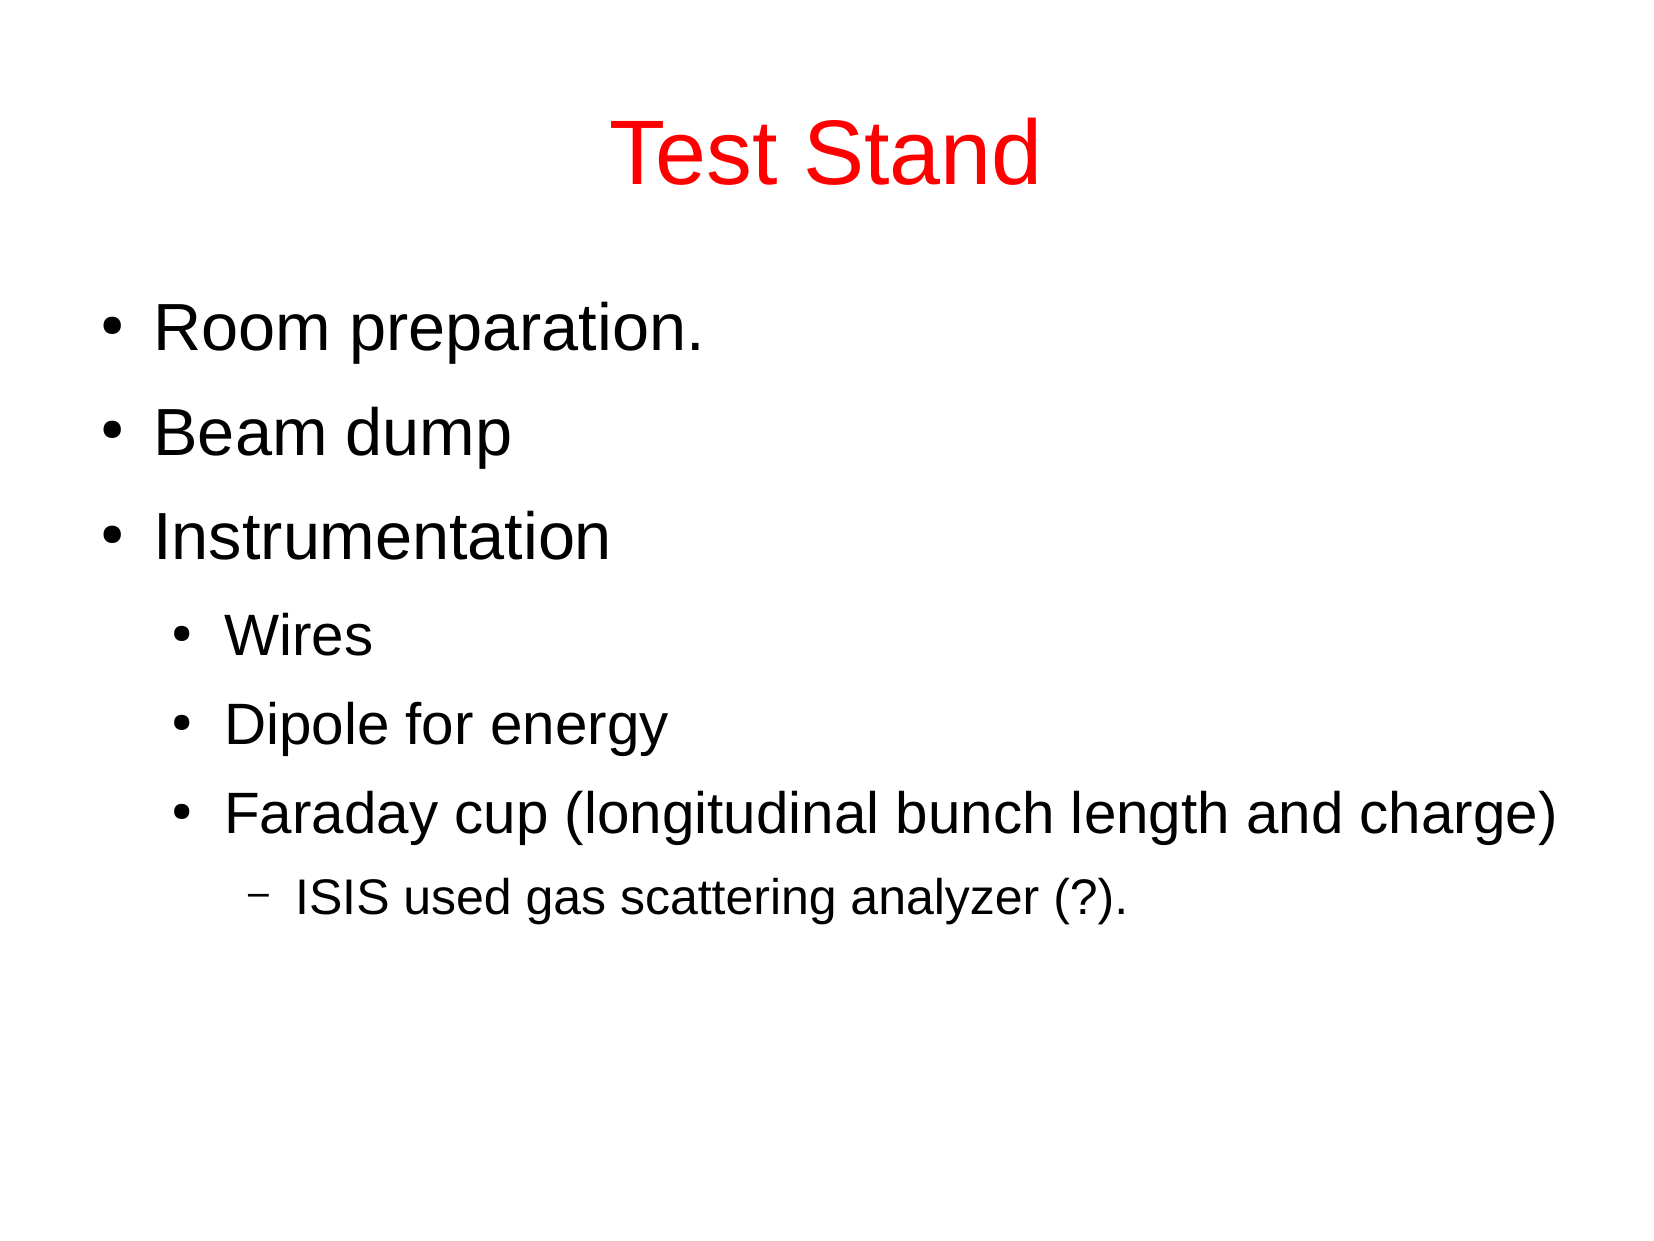

# Test Stand
Room preparation.
Beam dump
Instrumentation
Wires
Dipole for energy
Faraday cup (longitudinal bunch length and charge)
ISIS used gas scattering analyzer (?).